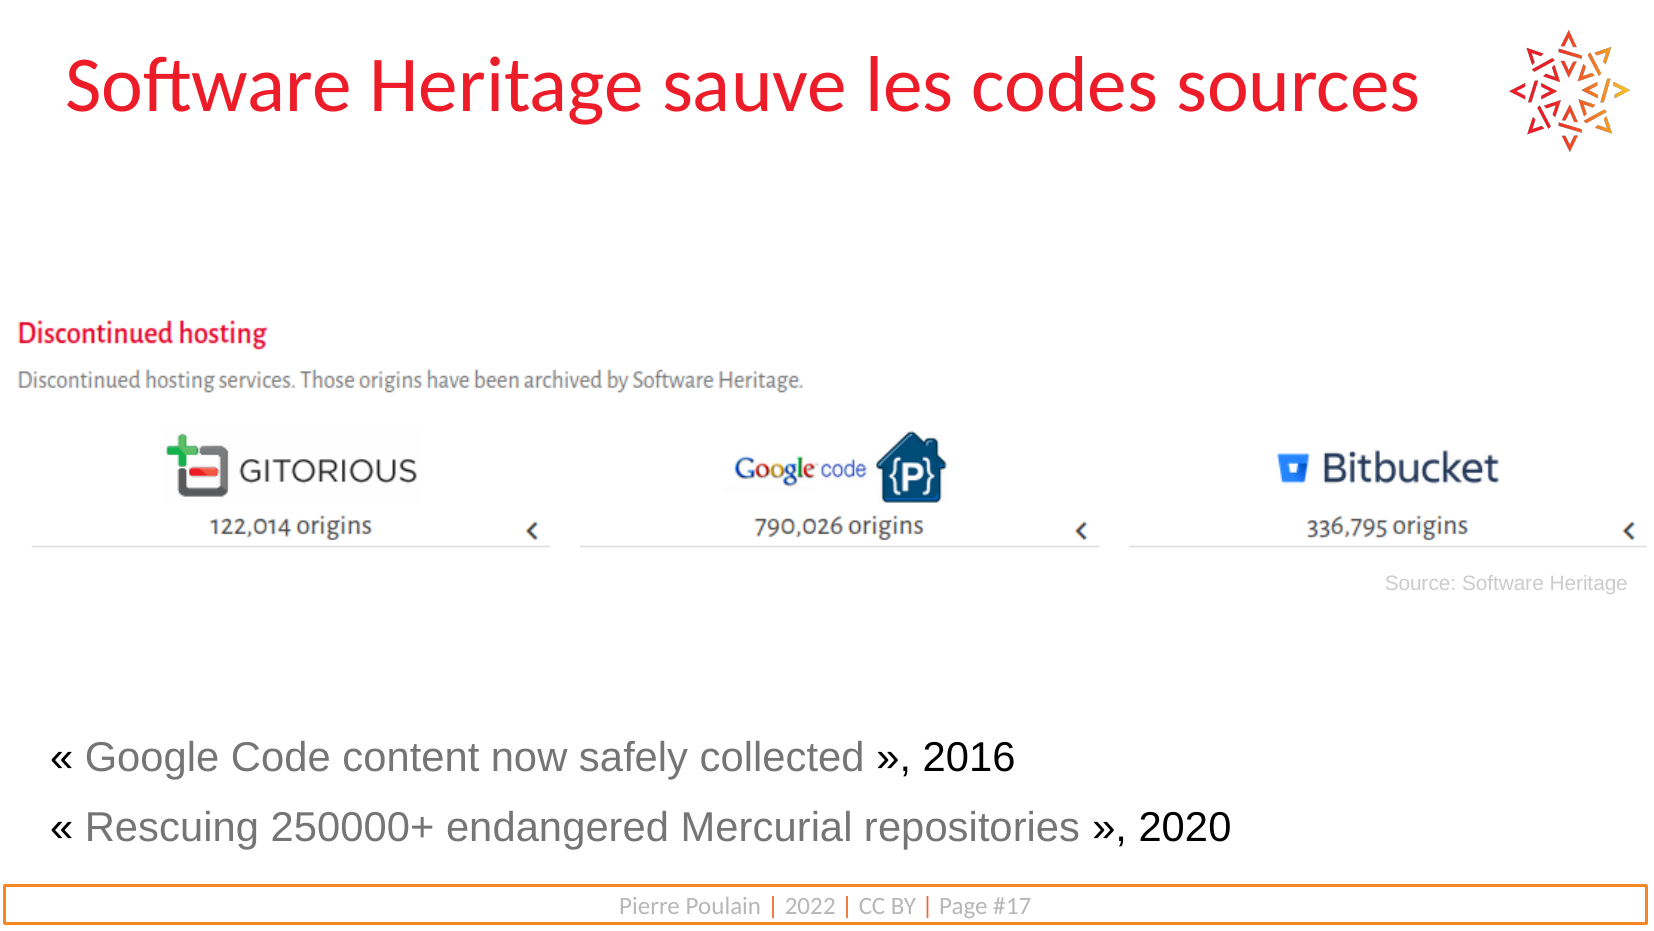

# Software Heritage sauve les codes sources
Source: Software Heritage
« Google Code content now safely collected », 2016
« Rescuing 250000+ endangered Mercurial repositories », 2020